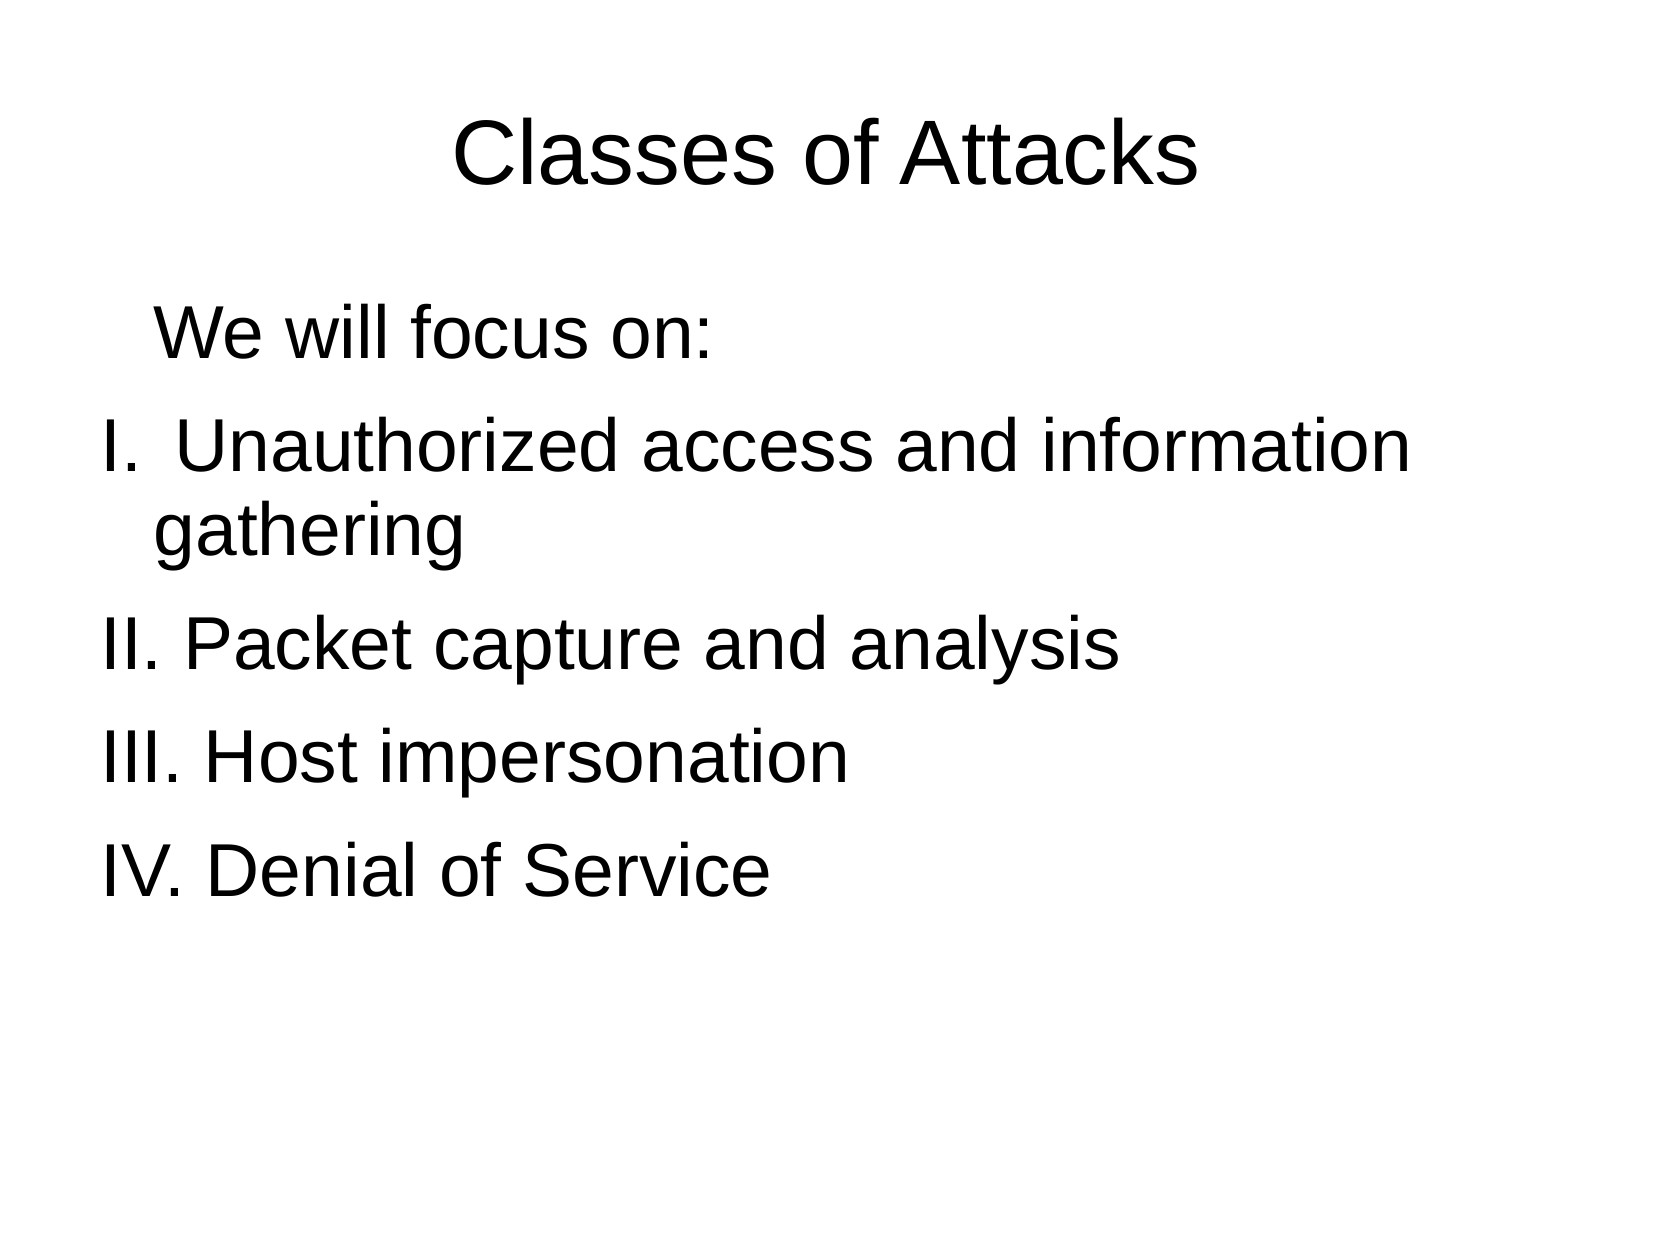

# Classes of Attacks
We will focus on:
 Unauthorized access and information gathering
 Packet capture and analysis
 Host impersonation
 Denial of Service